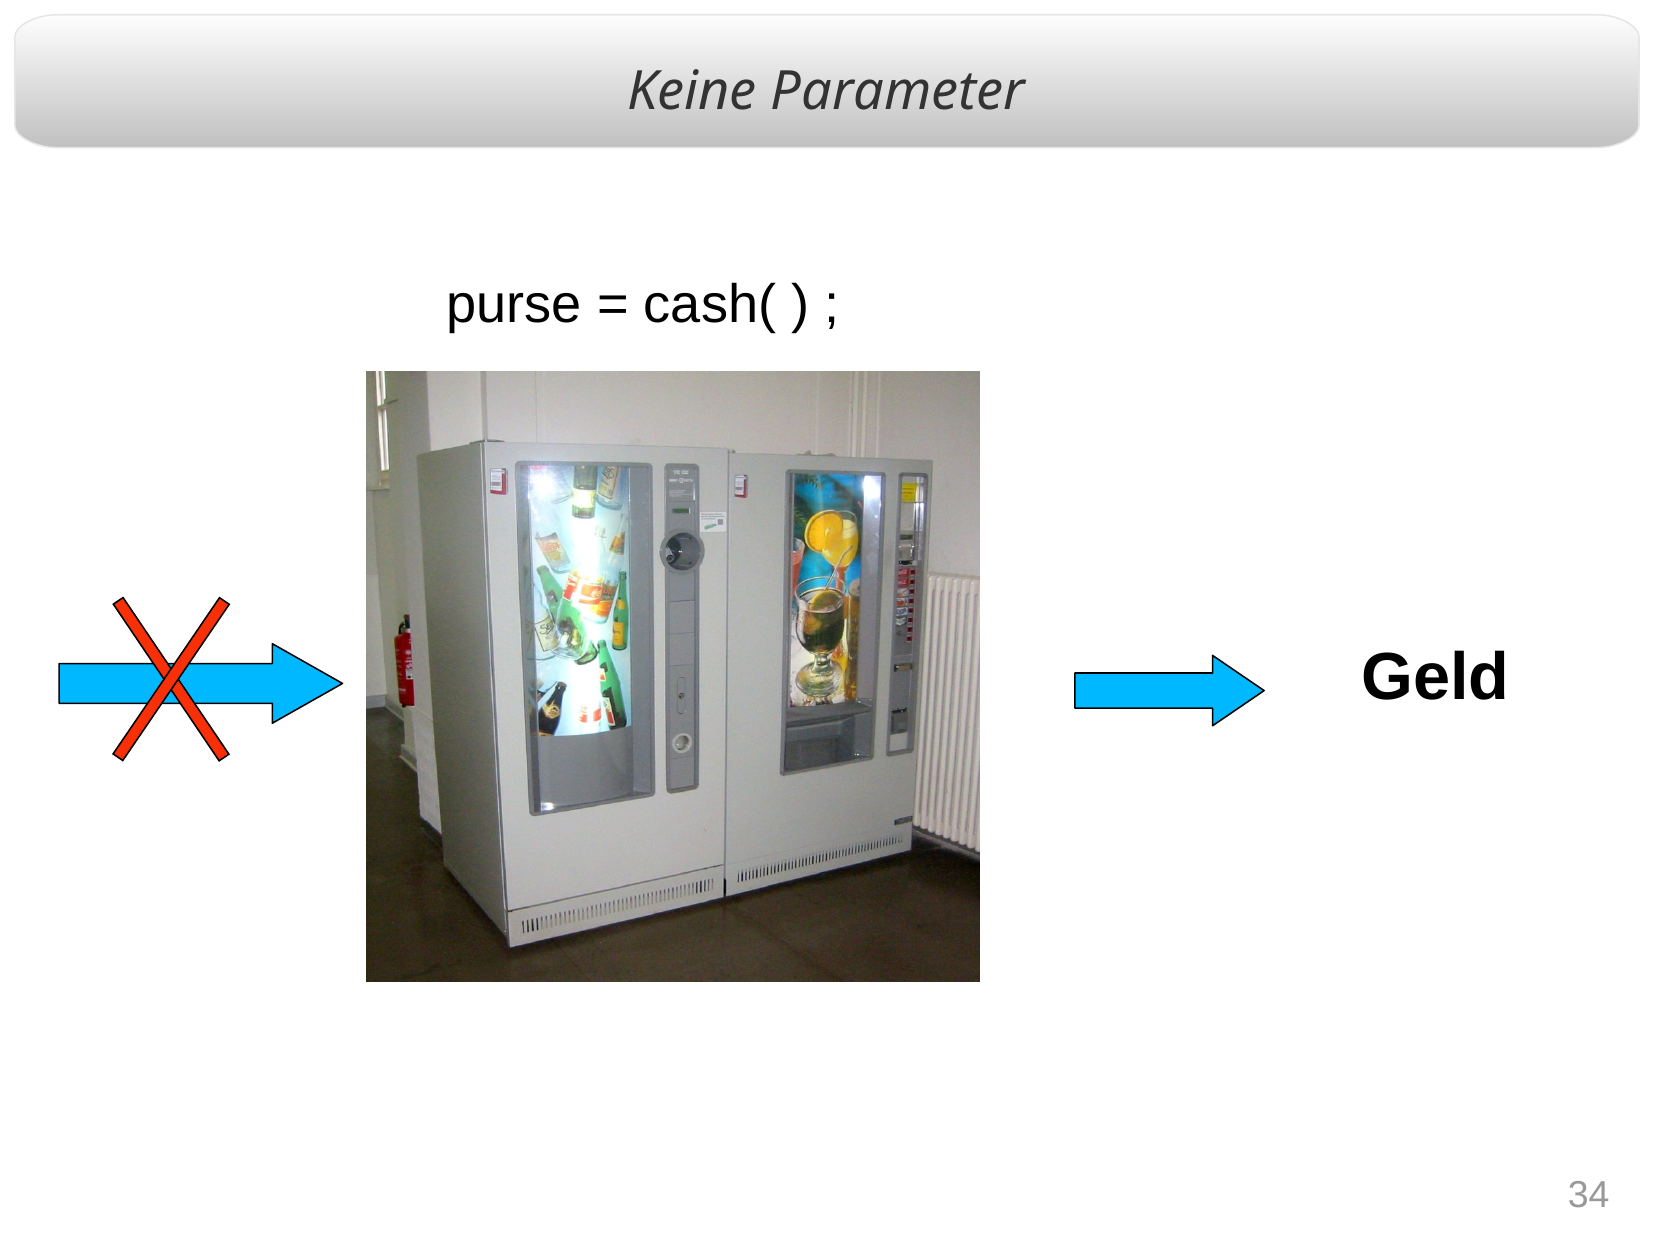

# Keine Parameter
 purse = cash( ) ;
Geld